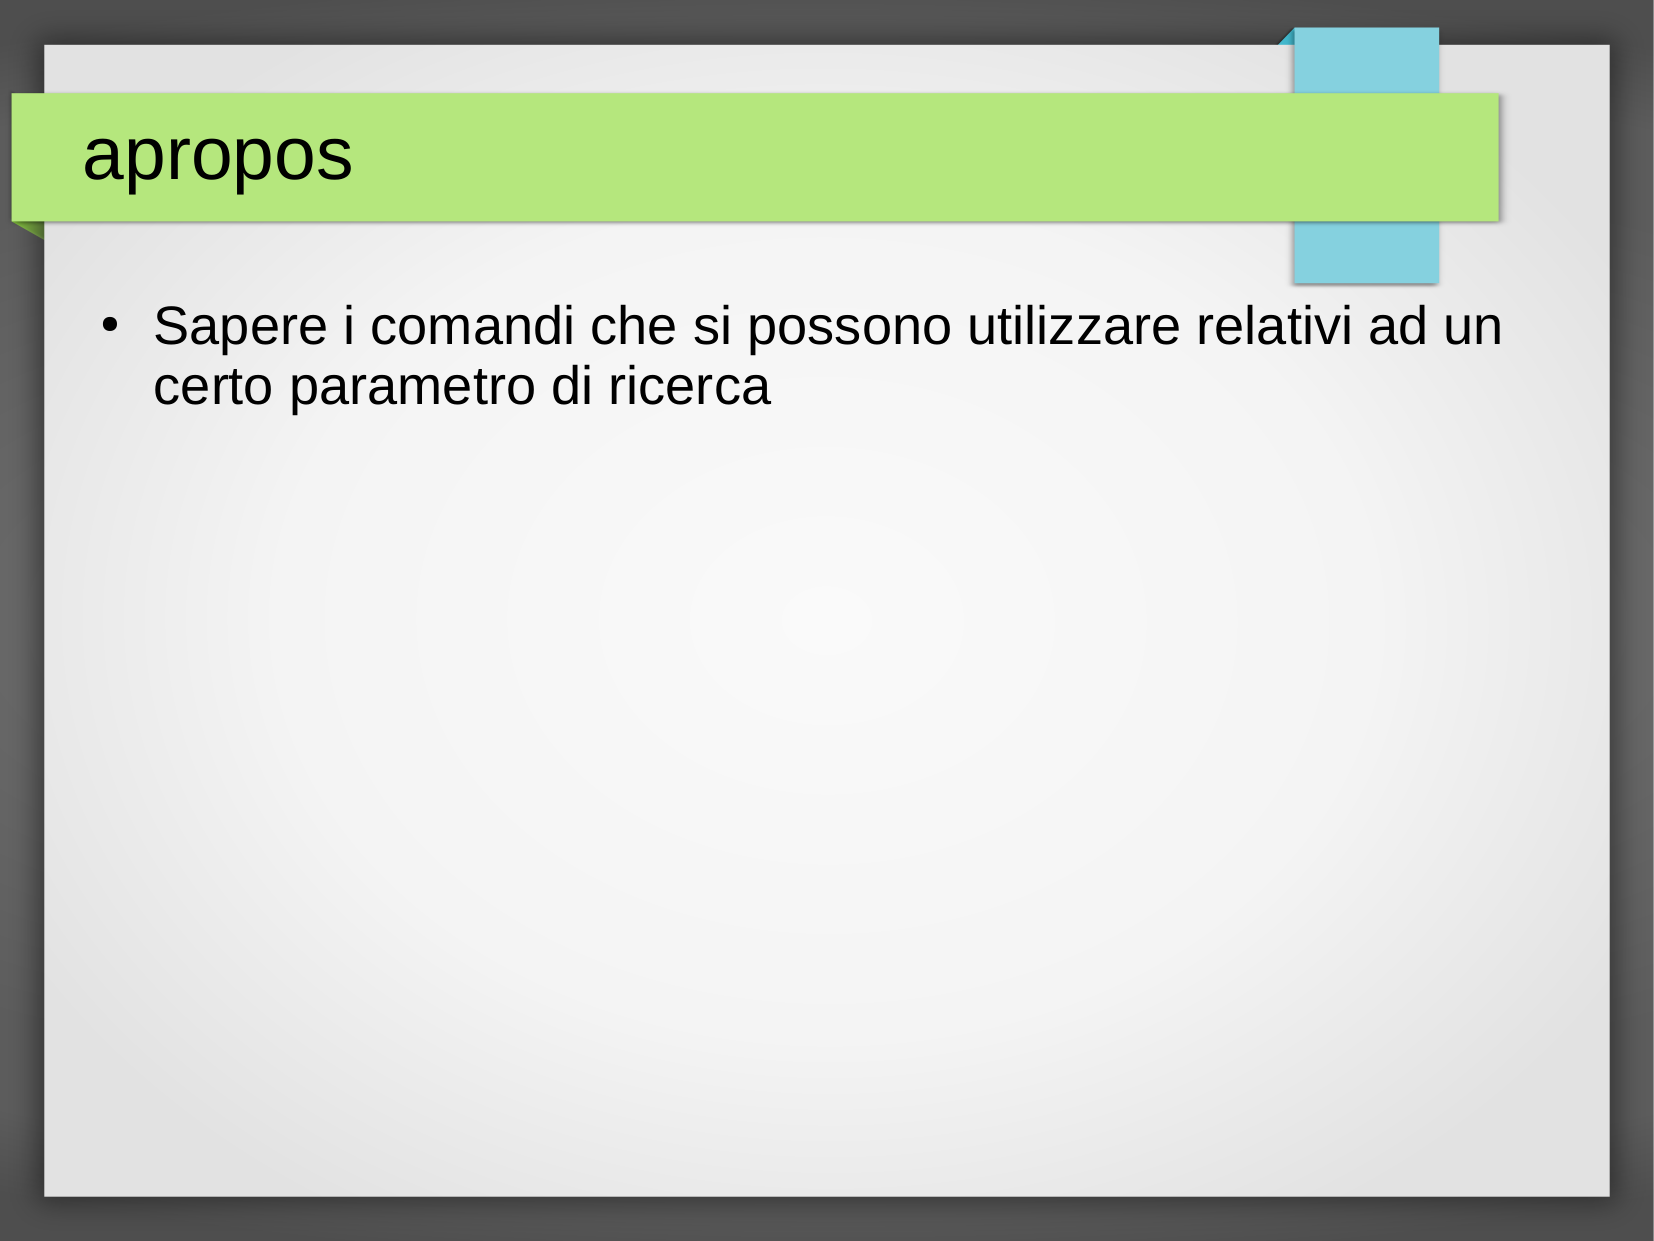

# apropos
Sapere i comandi che si possono utilizzare relativi ad un certo parametro di ricerca